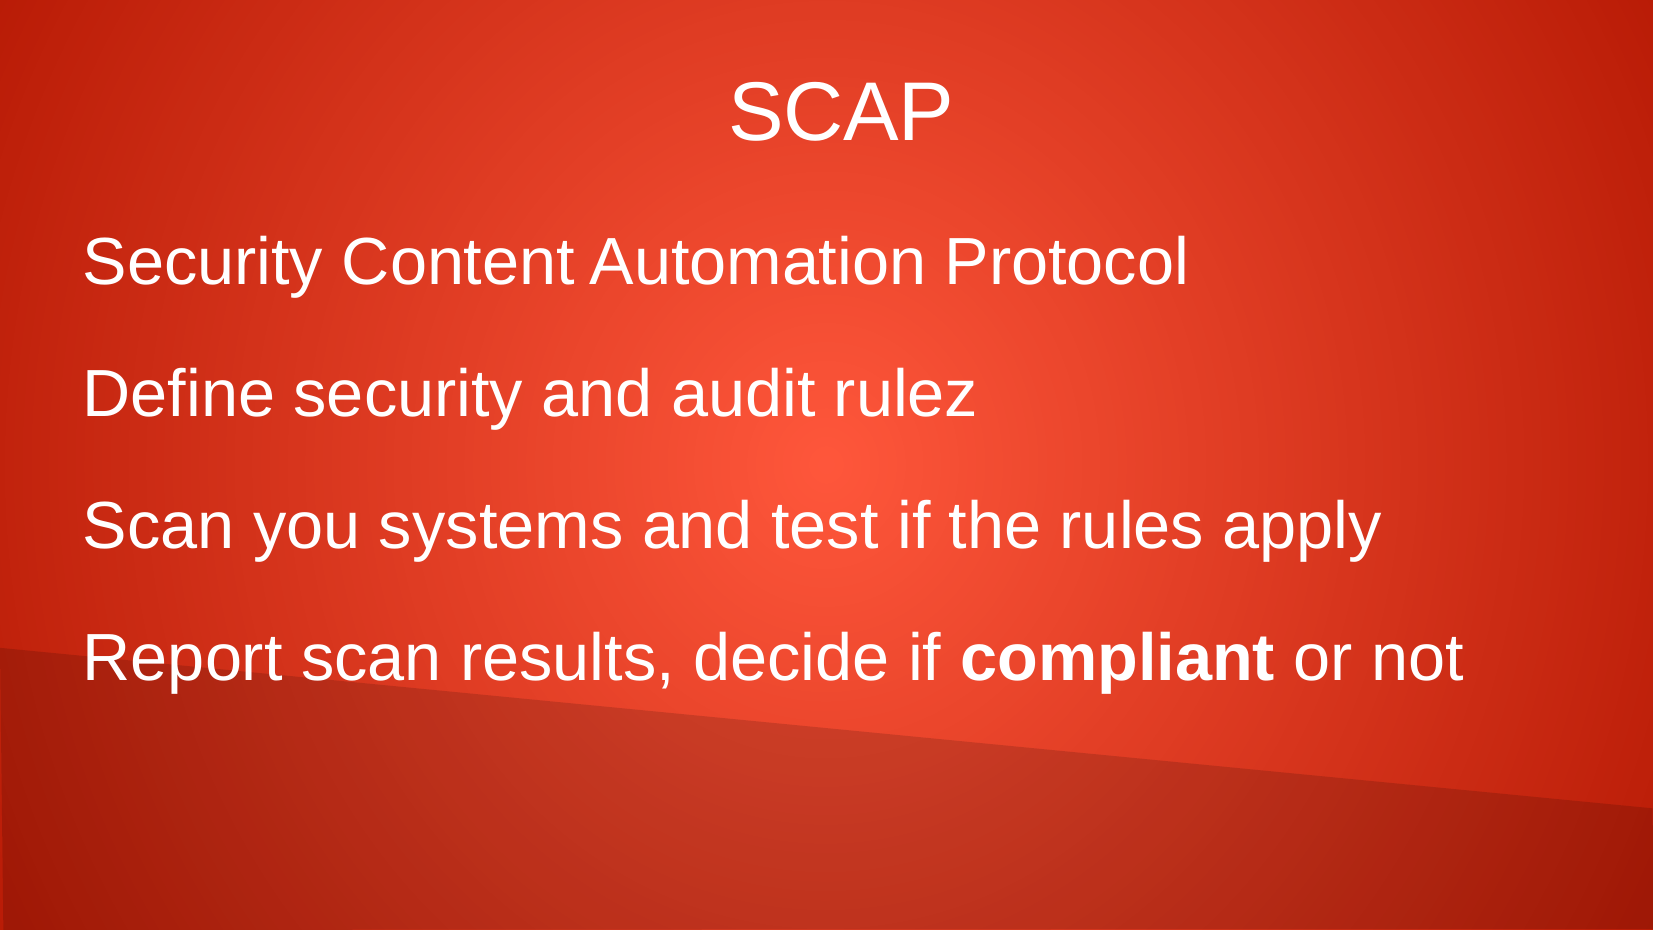

# SCAP
Security Content Automation Protocol
Define security and audit rulez
Scan you systems and test if the rules apply
Report scan results, decide if compliant or not